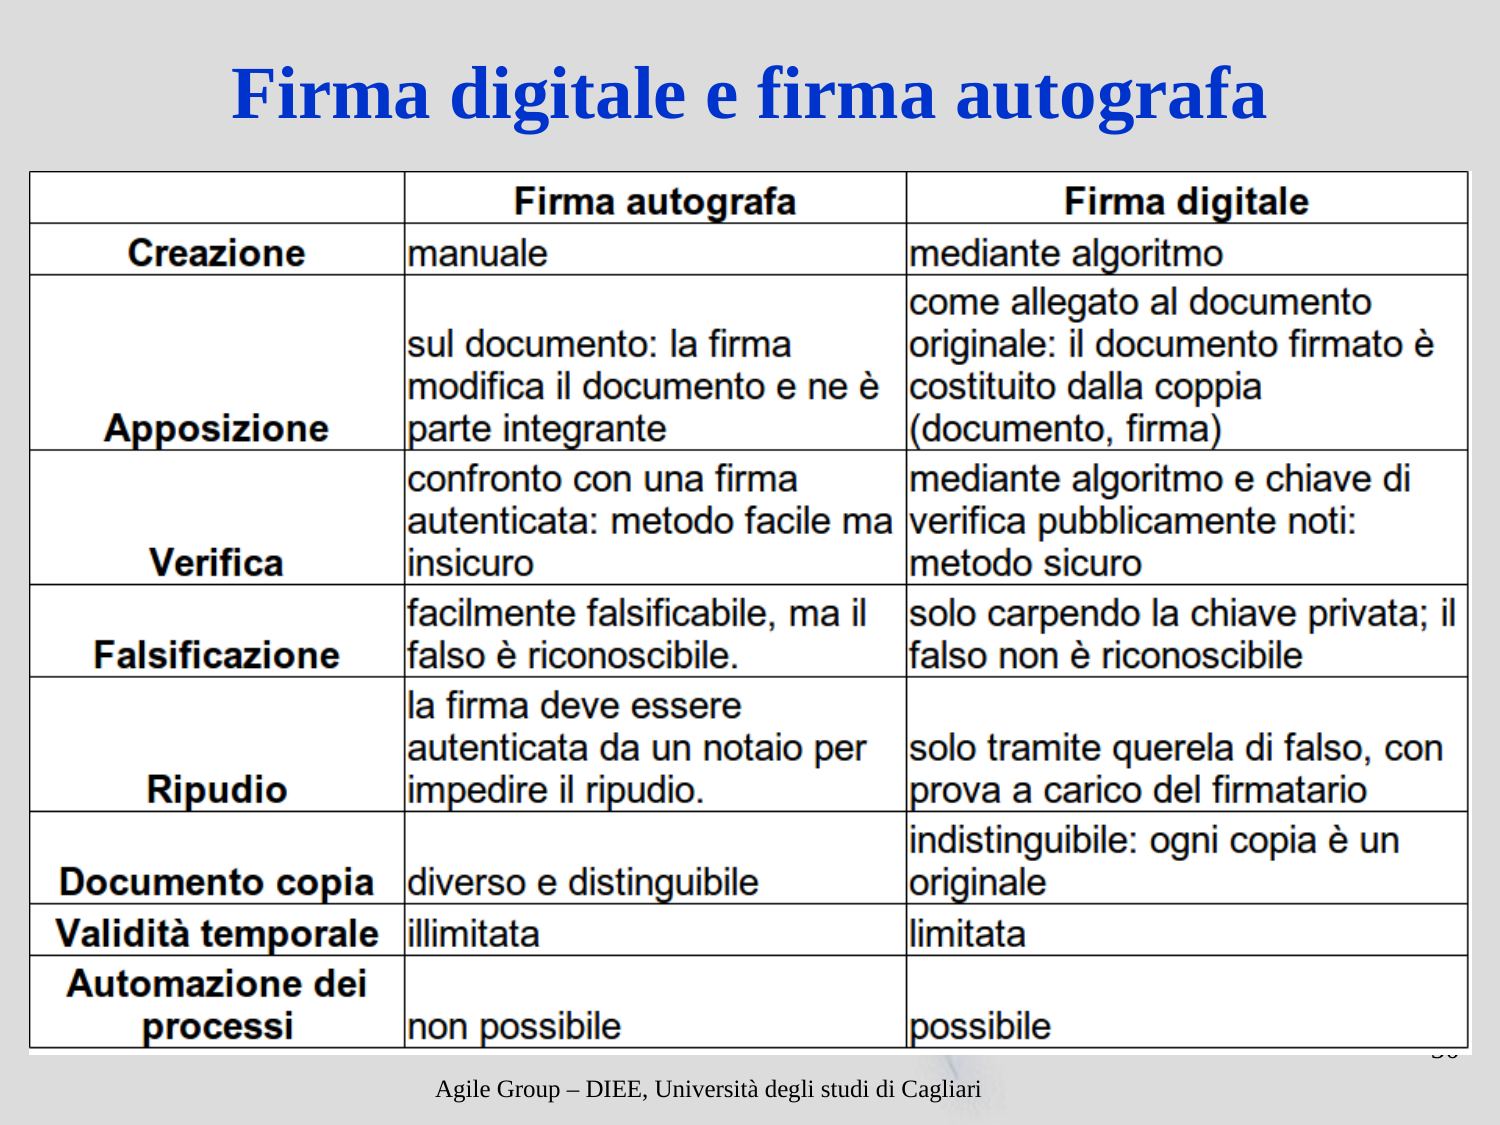

# Firma digitale e firma autografa
50